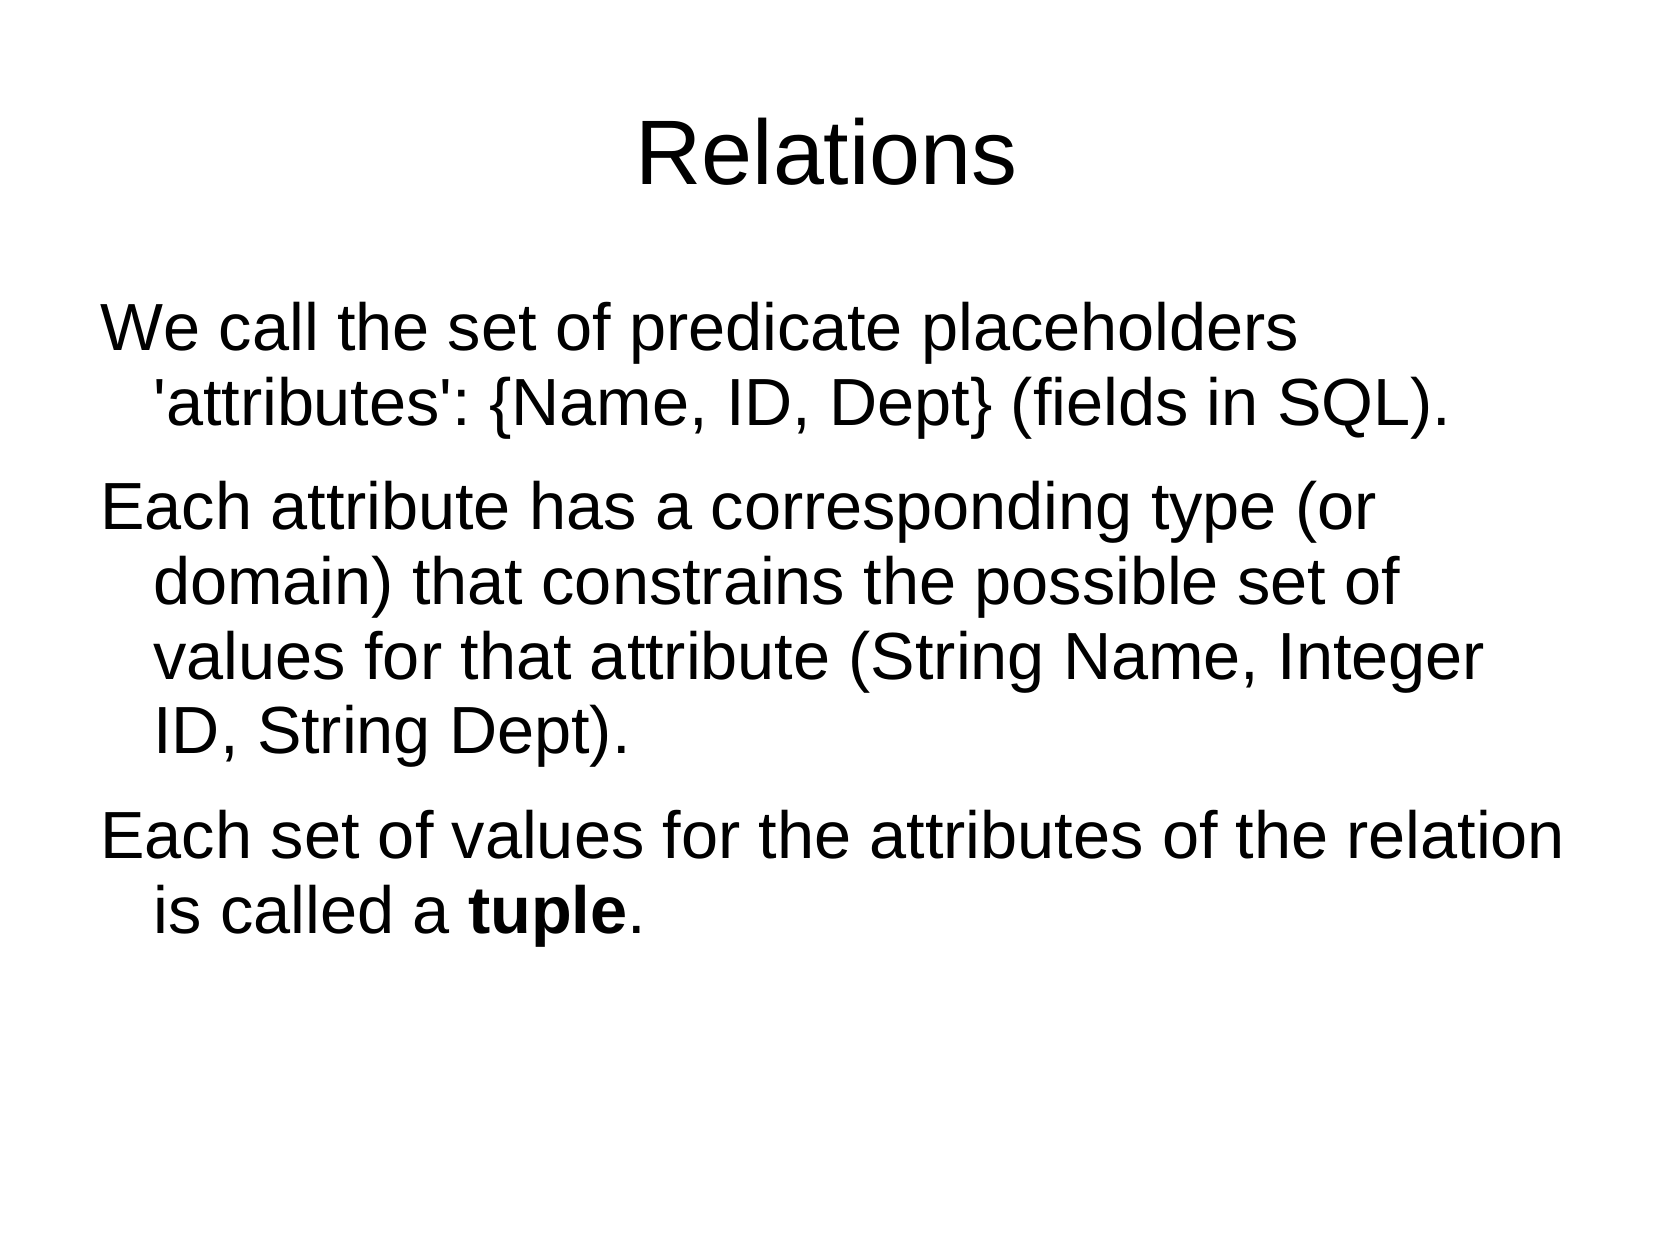

# Relations
We call the set of predicate placeholders 'attributes': {Name, ID, Dept} (fields in SQL).
Each attribute has a corresponding type (or domain) that constrains the possible set of values for that attribute (String Name, Integer ID, String Dept).
Each set of values for the attributes of the relation is called a tuple.